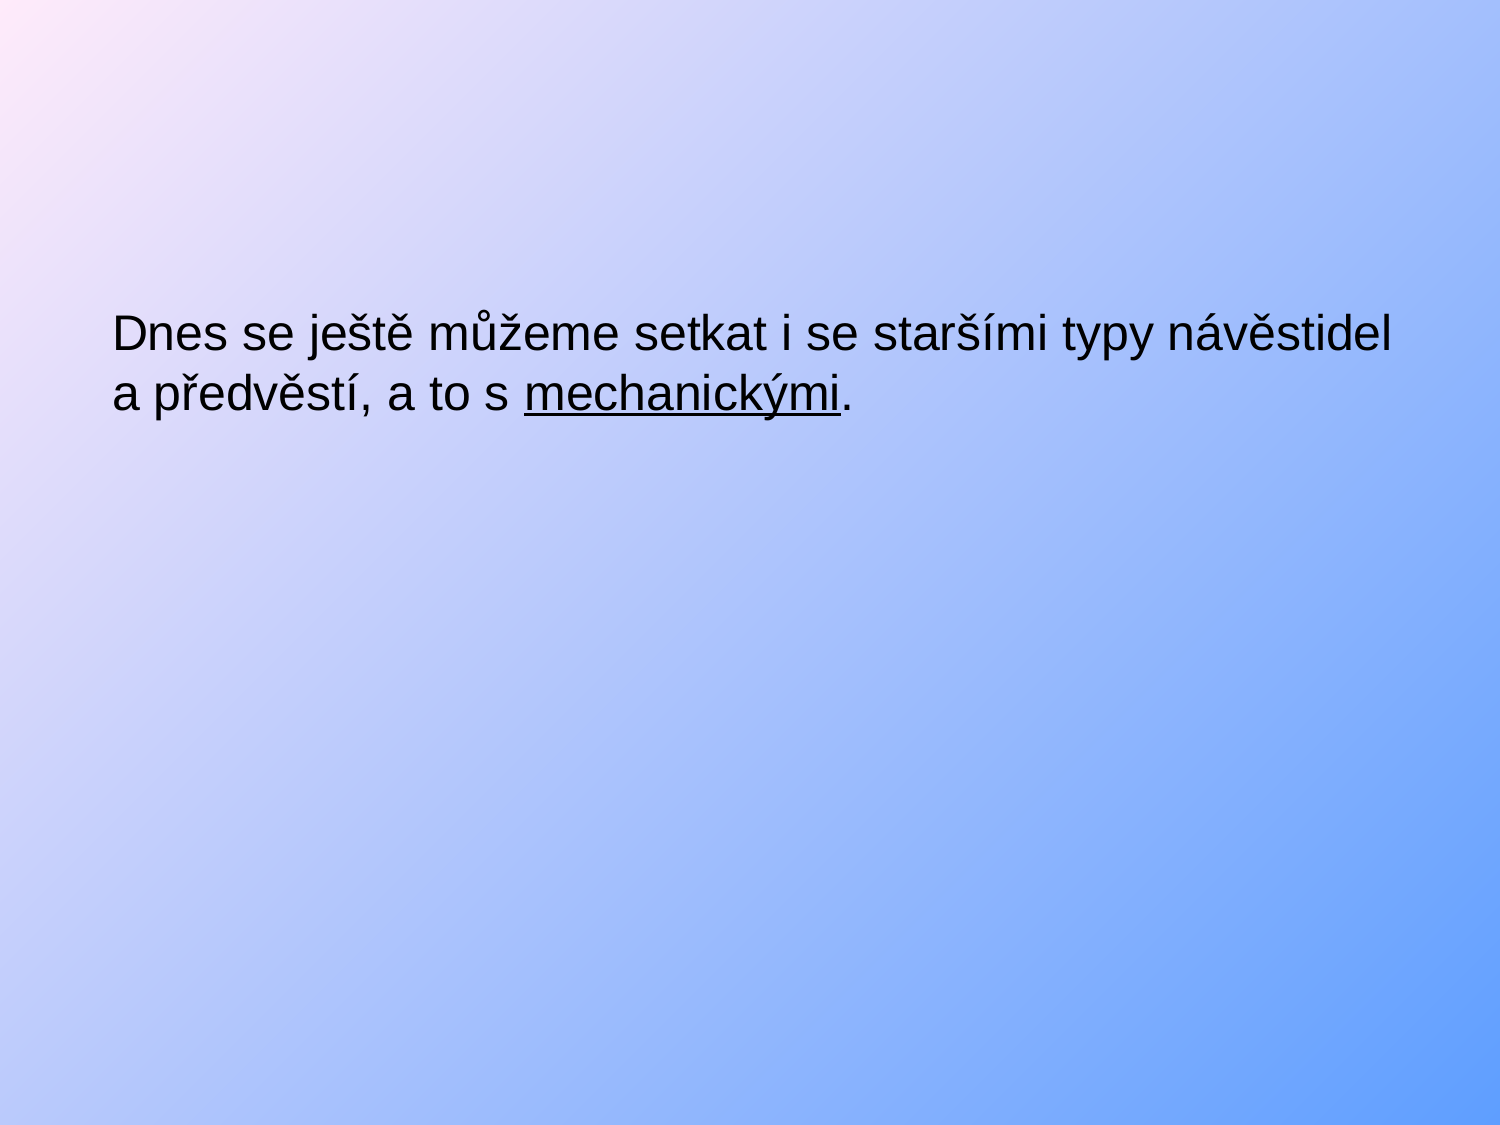

# Dnes se ještě můžeme setkat i se staršími typy návěstidel a předvěstí, a to s mechanickými.